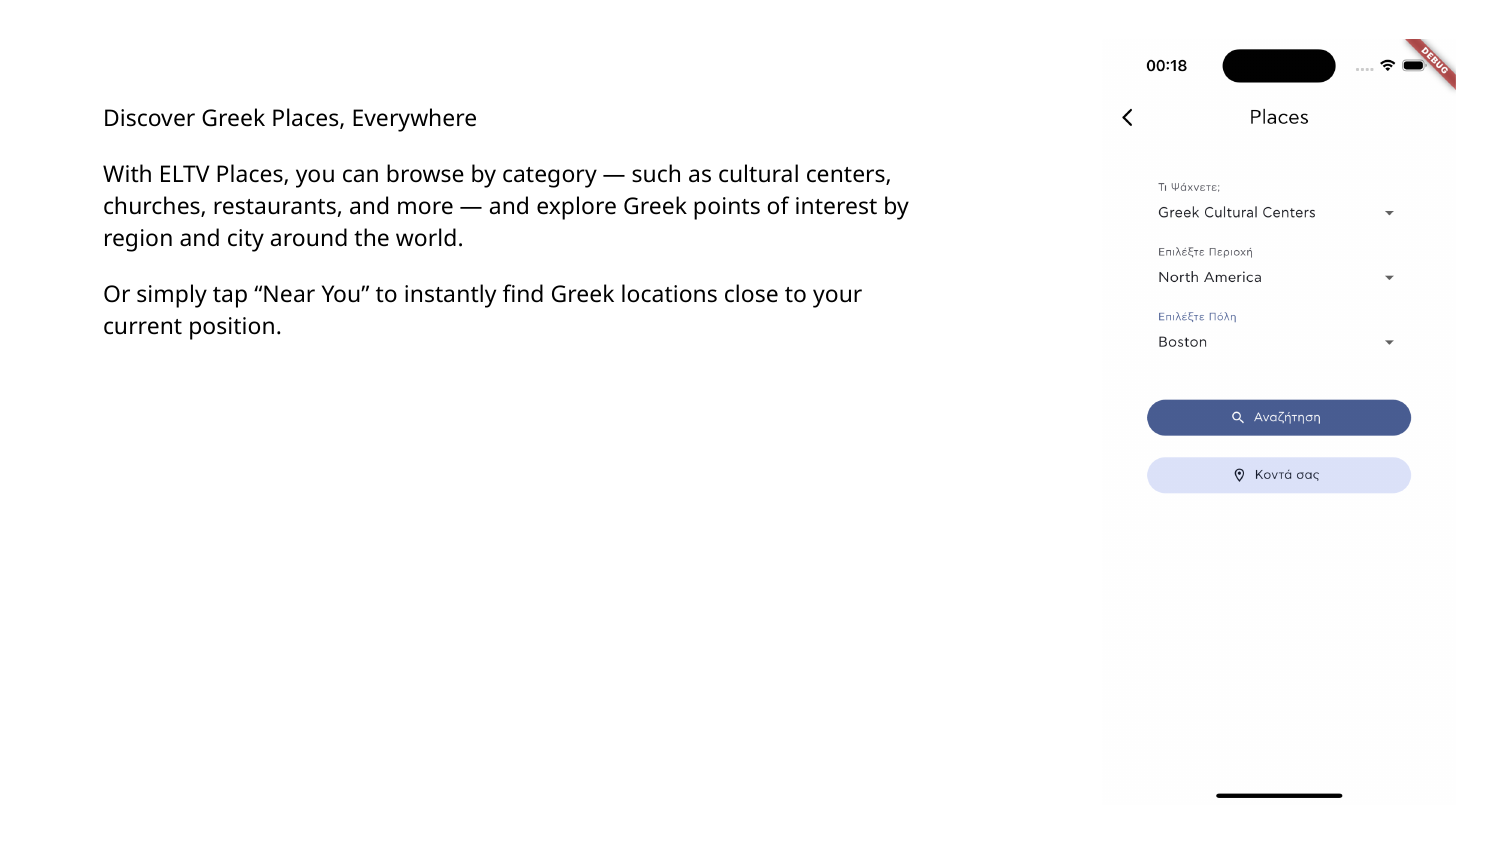

Discover Greek Places, Everywhere
With ELTV Places, you can browse by category — such as cultural centers, churches, restaurants, and more — and explore Greek points of interest by region and city around the world.
Or simply tap “Near You” to instantly find Greek locations close to your current position.